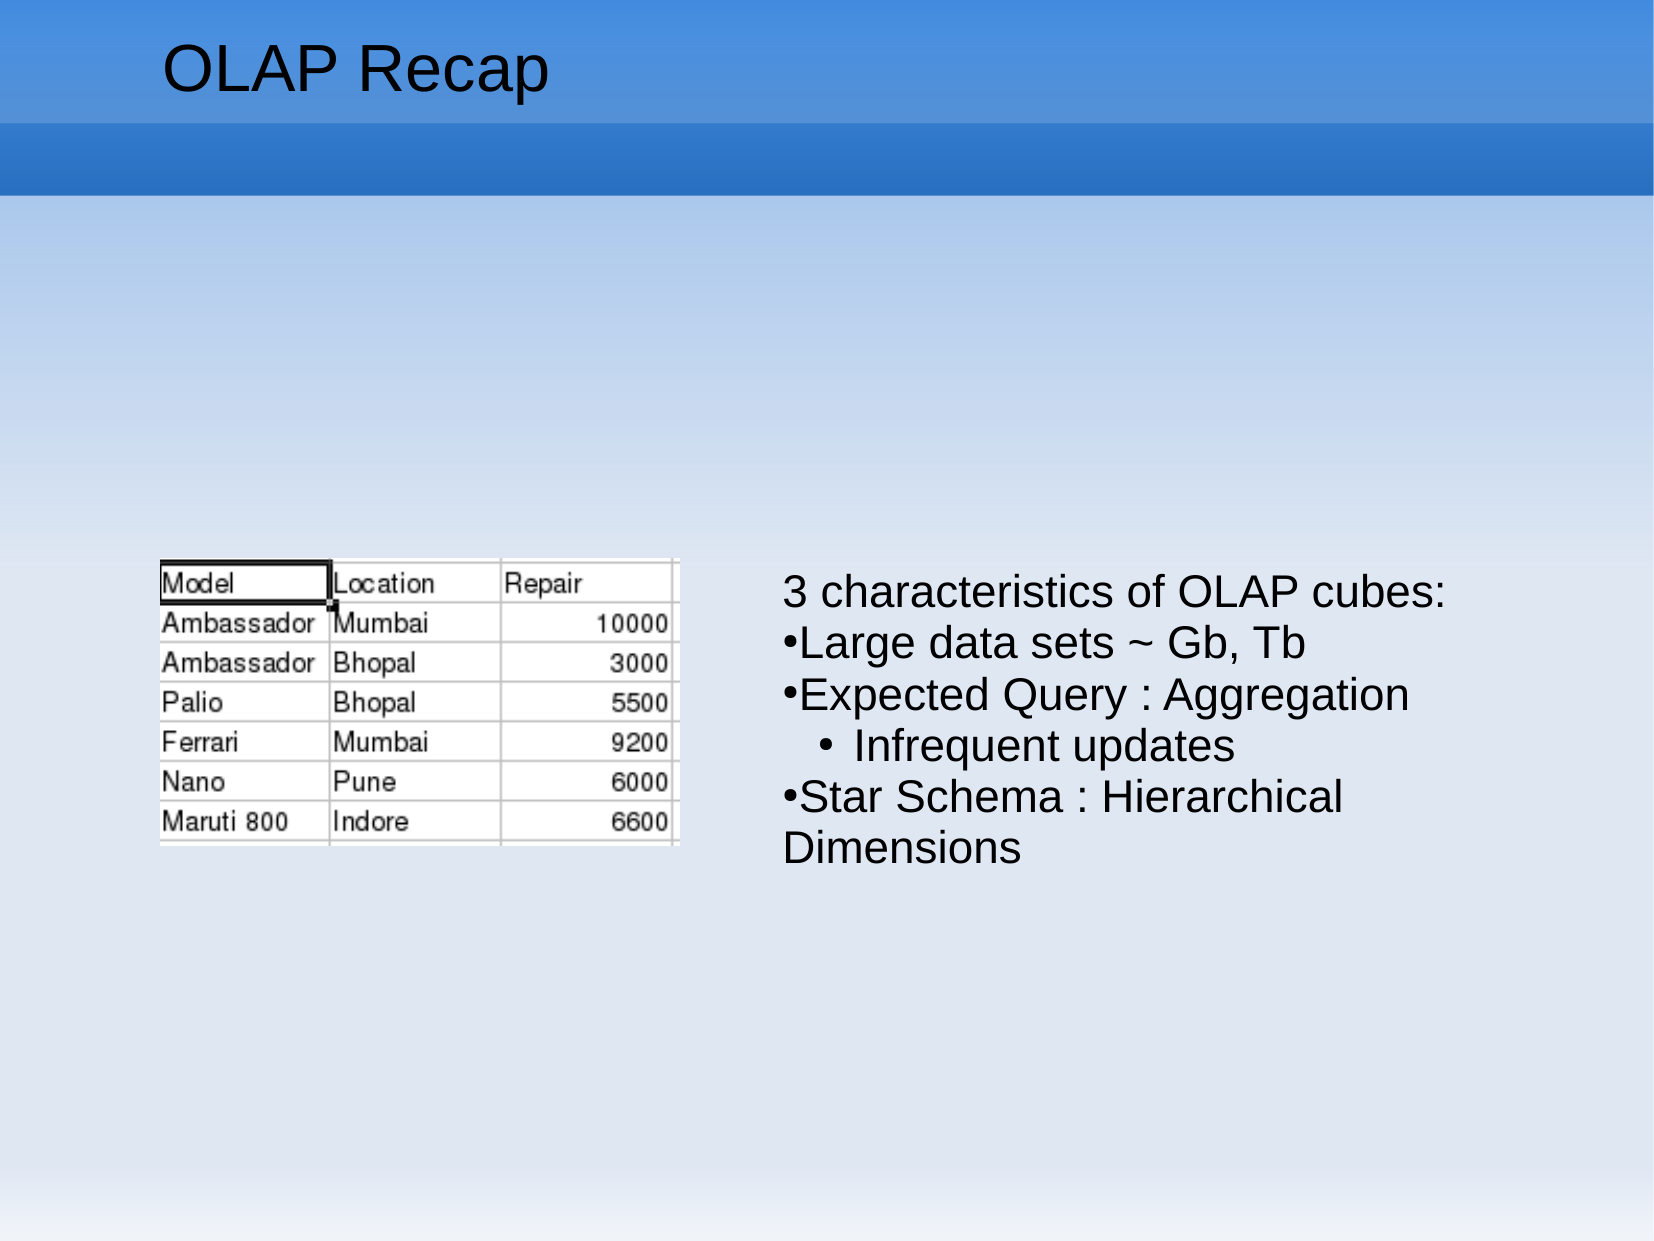

OLAP Recap
3 characteristics of OLAP cubes:
Large data sets ~ Gb, Tb
Expected Query : Aggregation
Infrequent updates
Star Schema : Hierarchical Dimensions